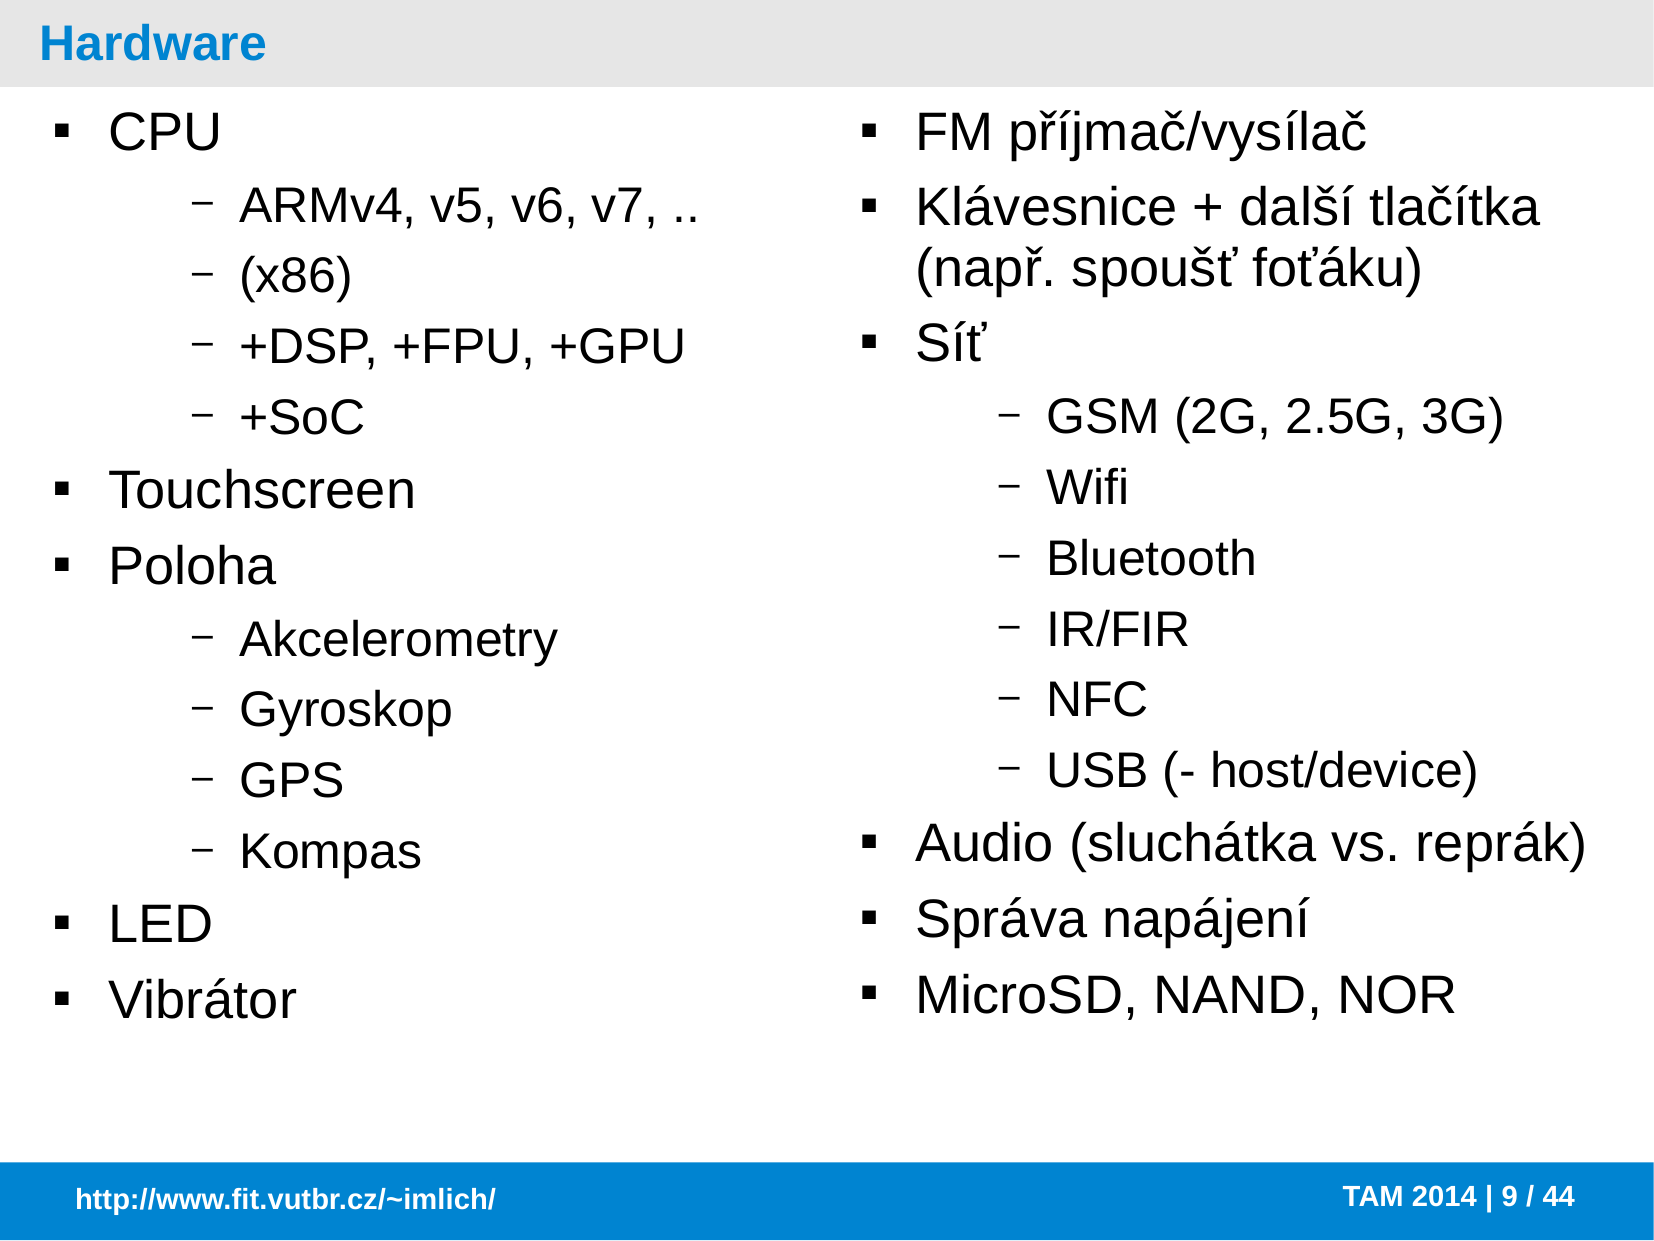

# Hardware
CPU
ARMv4, v5, v6, v7, ..
(x86)
+DSP, +FPU, +GPU
+SoC
Touchscreen
Poloha
Akcelerometry
Gyroskop
GPS
Kompas
LED
Vibrátor
FM příjmač/vysílač
Klávesnice + další tlačítka (např. spoušť foťáku)
Síť
GSM (2G, 2.5G, 3G)
Wifi
Bluetooth
IR/FIR
NFC
USB (- host/device)
Audio (sluchátka vs. reprák)
Správa napájení
MicroSD, NAND, NOR